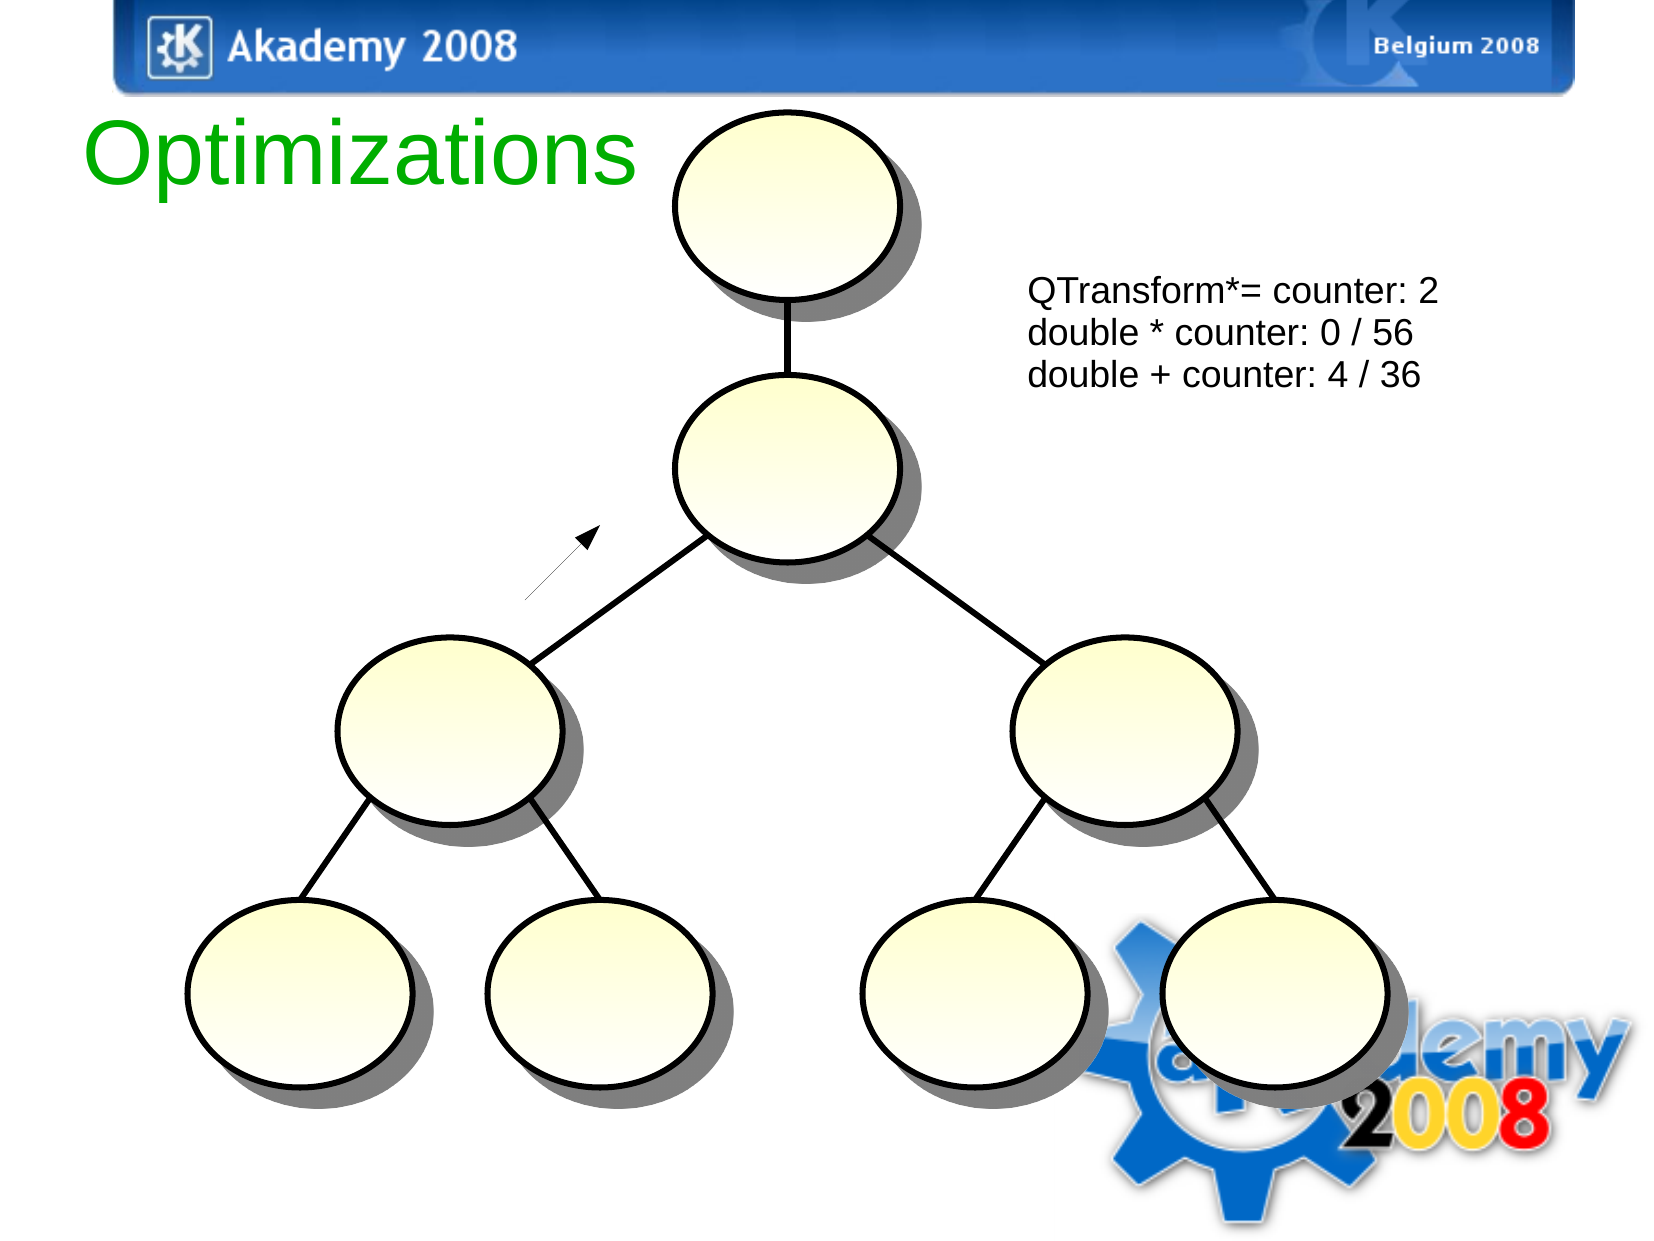

# Optimizations
QTransform*= counter: 2
double * counter: 0 / 56
double + counter: 4 / 36